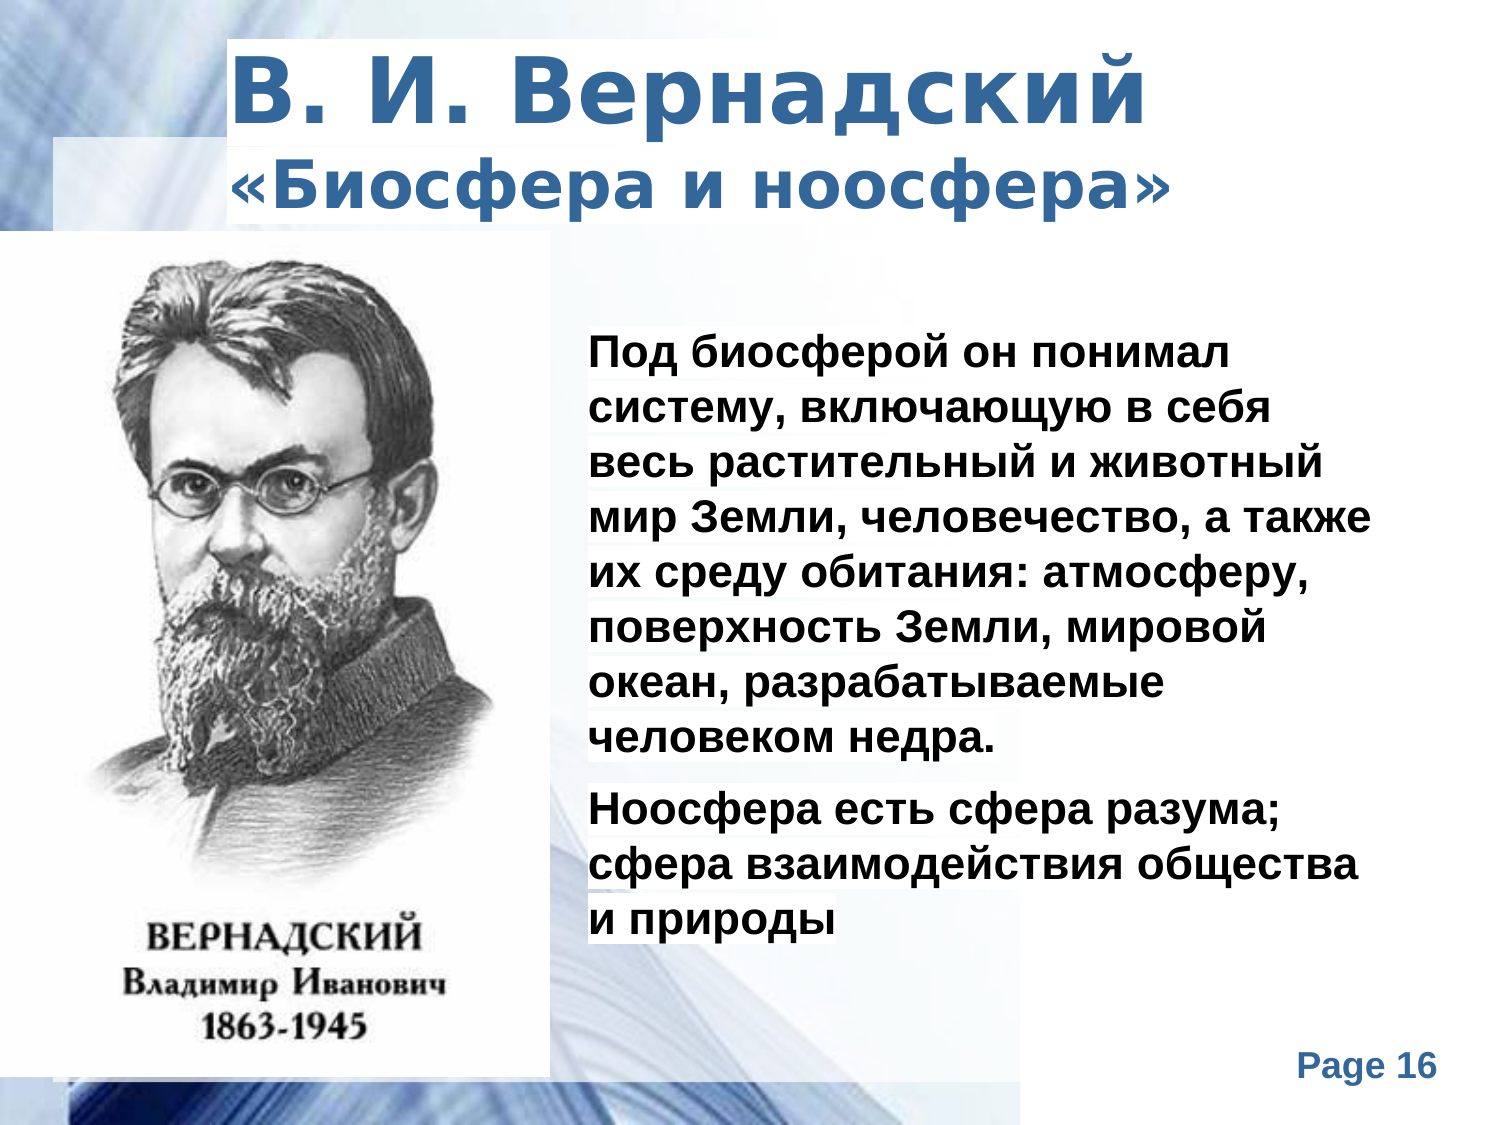

# В. И. Вернадский «Биосфера и ноосфера»
Под биосферой он понимал систему, включающую в себя весь растительный и животный мир Земли, человечество, а также их среду обитания: атмосферу, поверхность Земли, мировой океан, разрабатываемые человеком недра.
Ноосфера есть сфера разума; сфера взаимодействия общества и природы